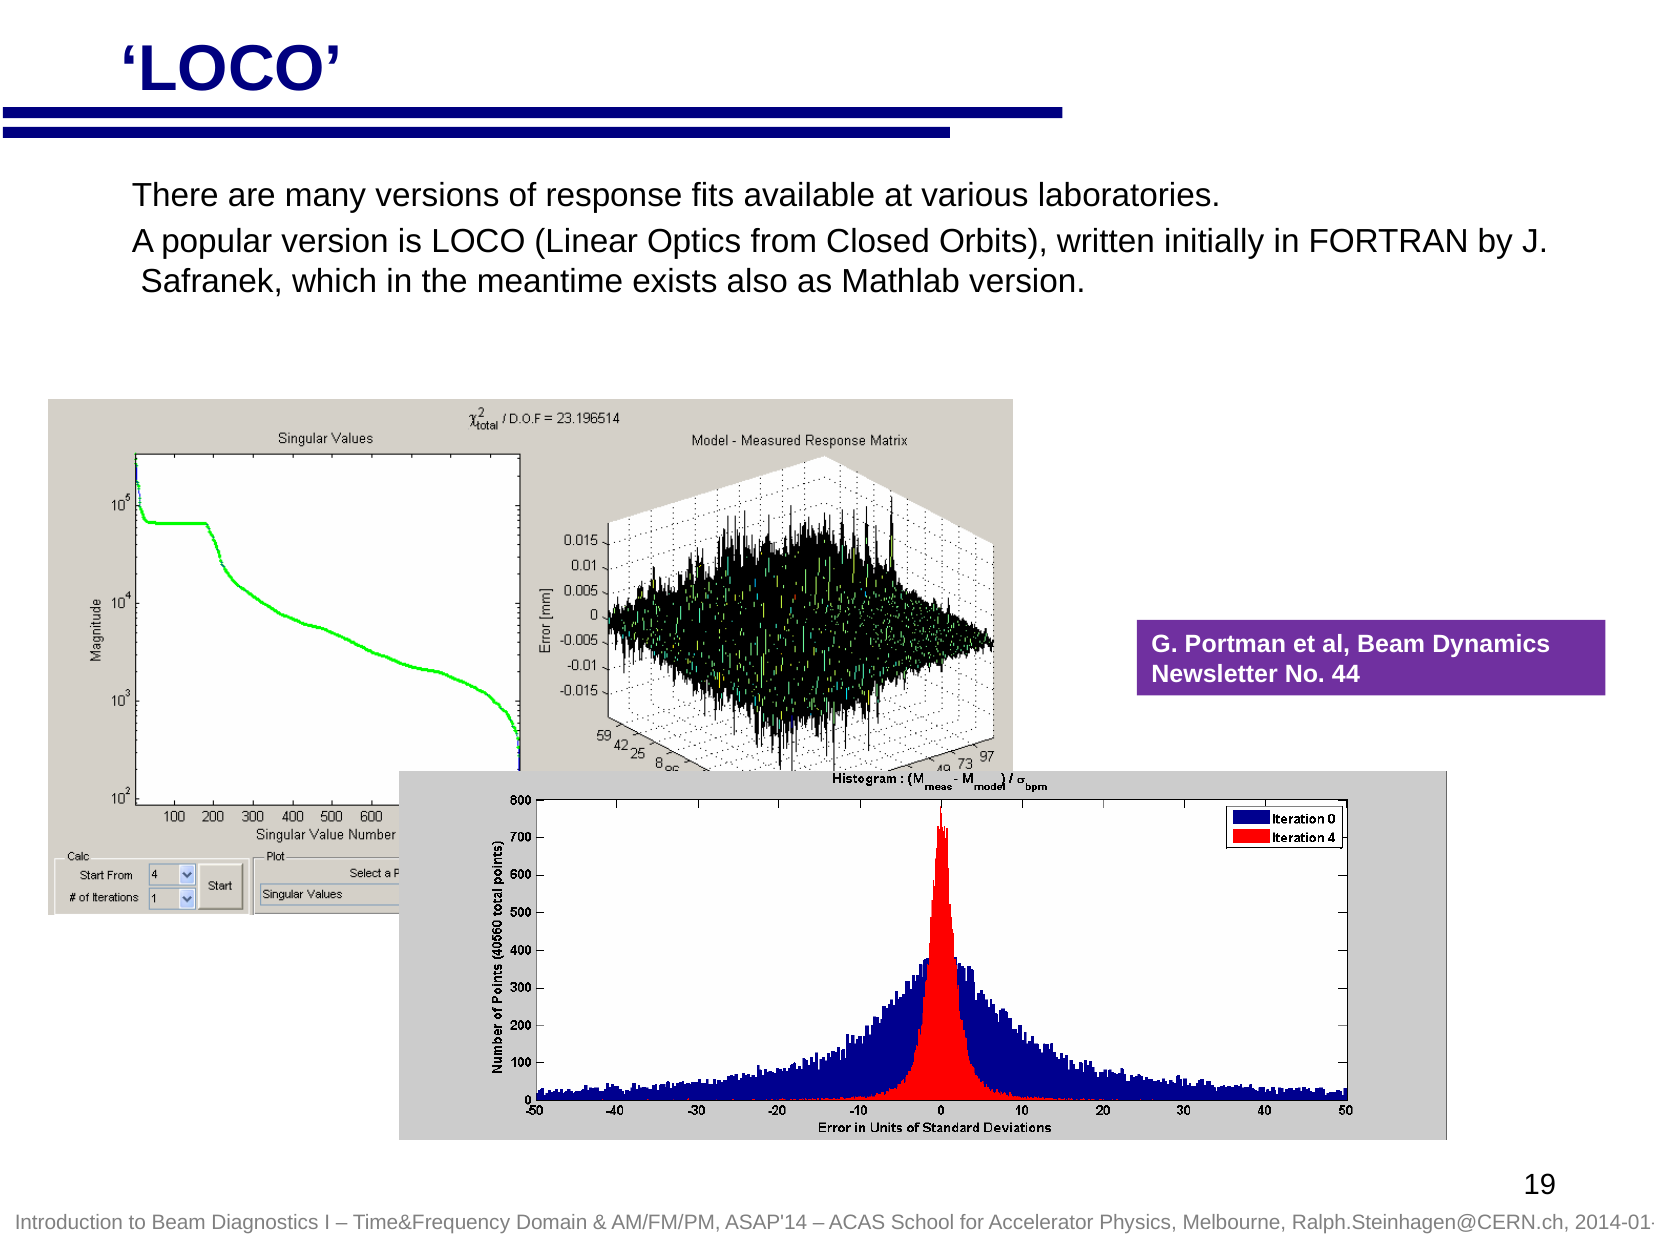

# ‘LOCO’
There are many versions of response fits available at various laboratories.
A popular version is LOCO (Linear Optics from Closed Orbits), written initially in FORTRAN by J. Safranek, which in the meantime exists also as Mathlab version.
G. Portman et al, Beam Dynamics Newsletter No. 44